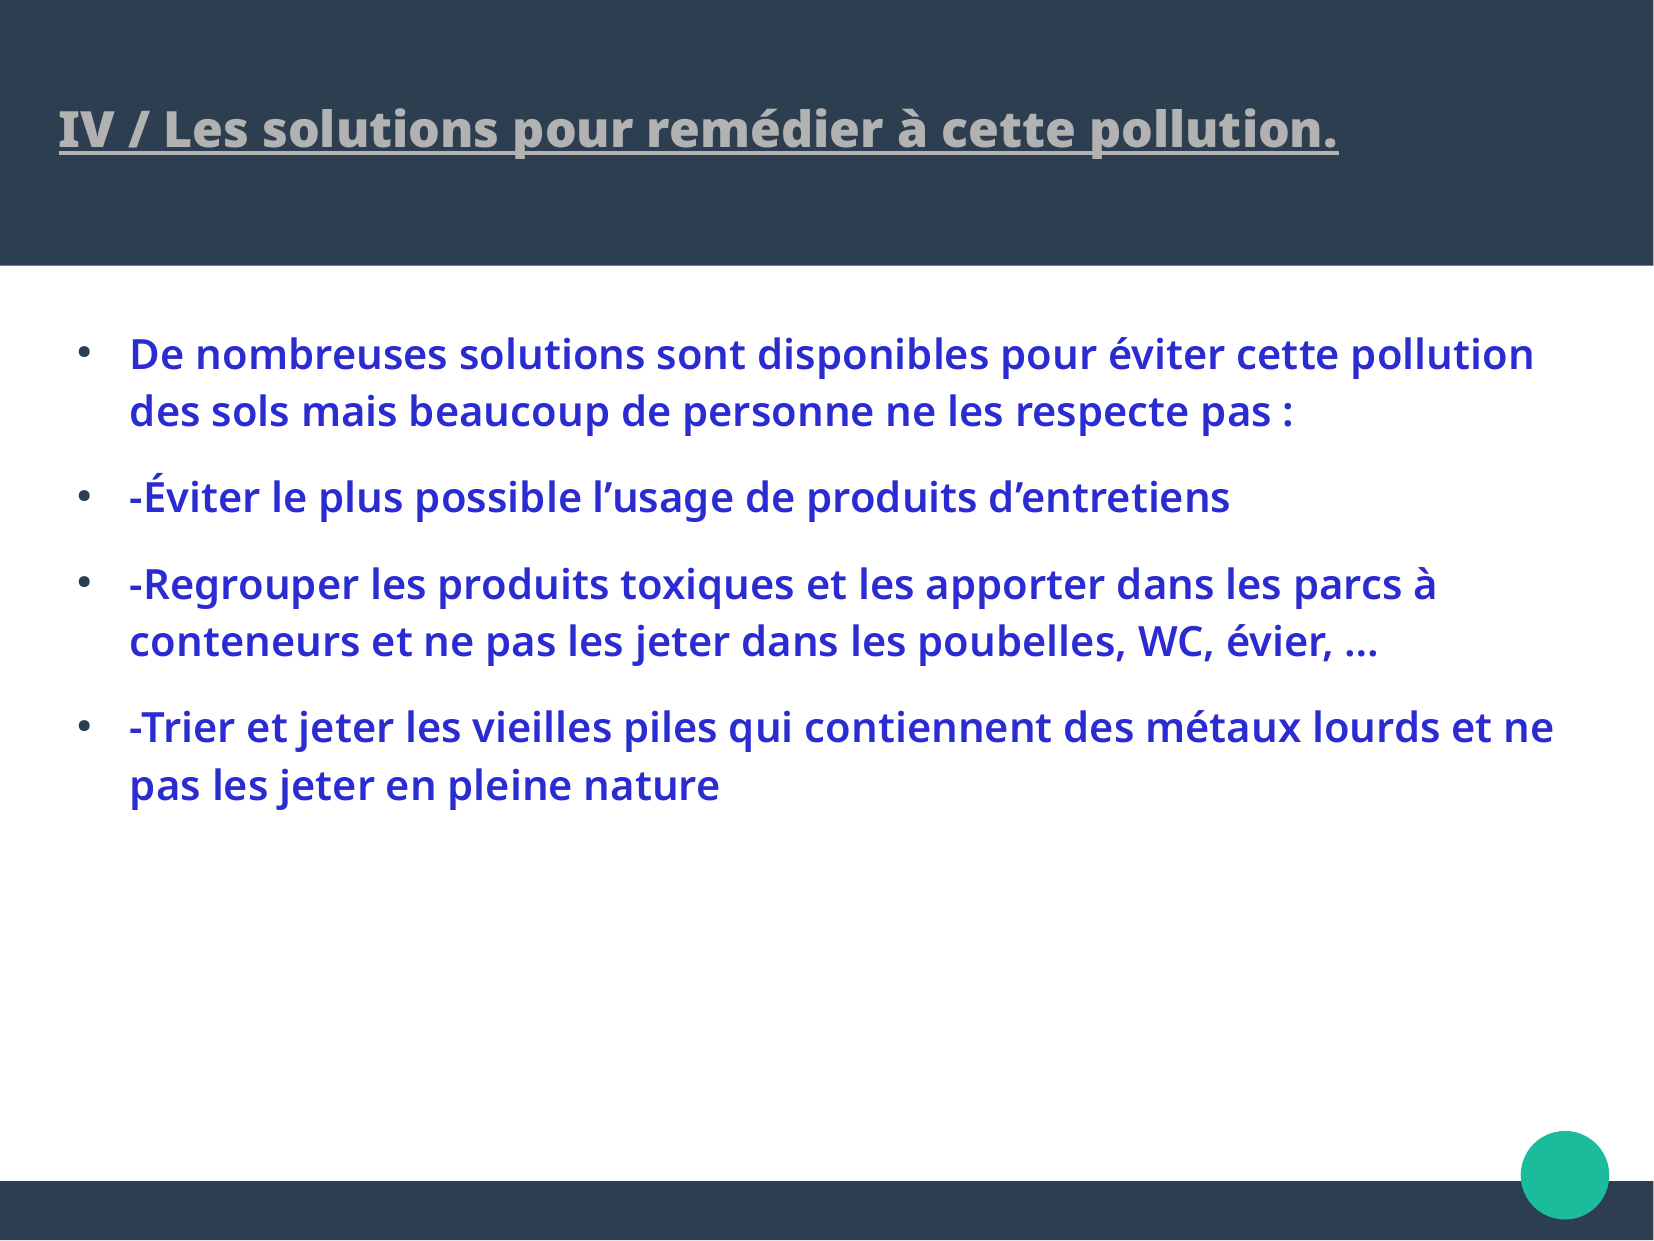

# IV / Les solutions pour remédier à cette pollution.
De nombreuses solutions sont disponibles pour éviter cette pollution des sols mais beaucoup de personne ne les respecte pas :
-Éviter le plus possible l’usage de produits d’entretiens
-Regrouper les produits toxiques et les apporter dans les parcs à conteneurs et ne pas les jeter dans les poubelles, WC, évier, …
-Trier et jeter les vieilles piles qui contiennent des métaux lourds et ne pas les jeter en pleine nature